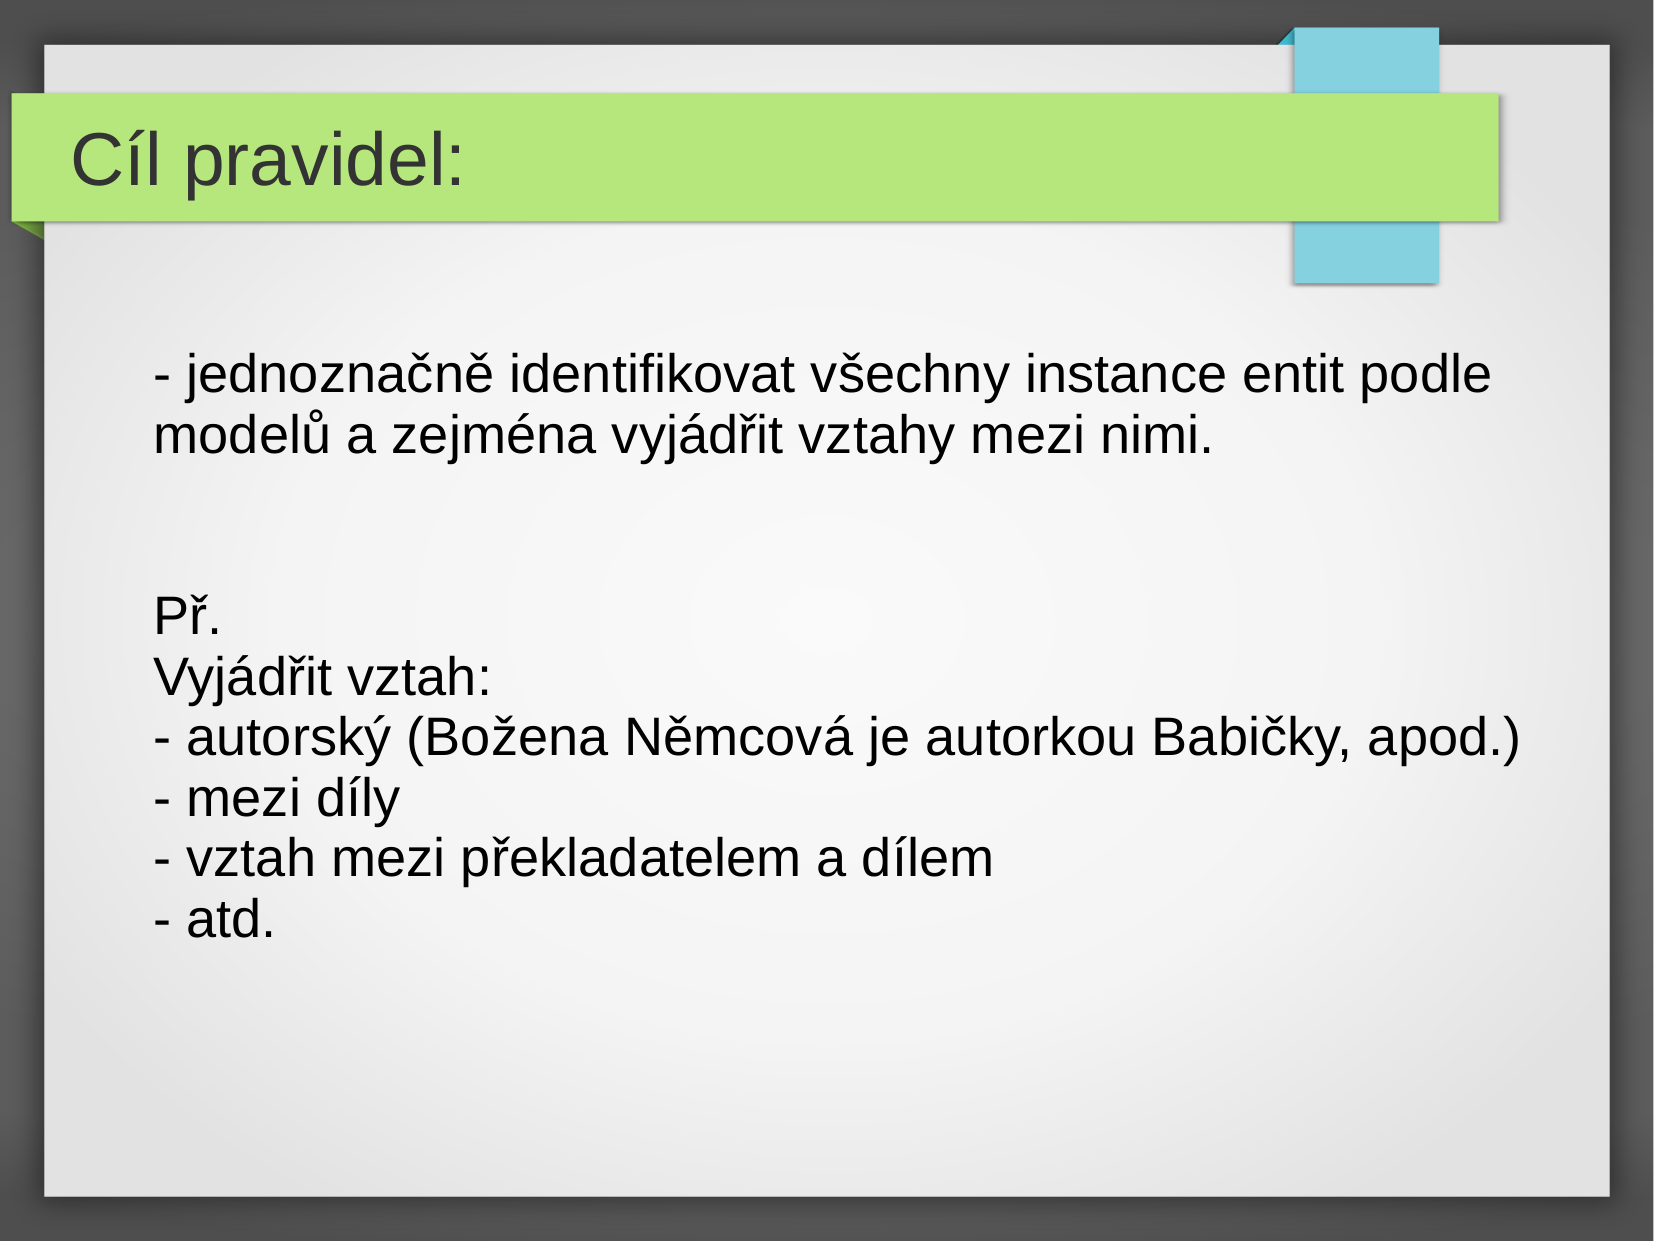

# Cíl pravidel:
- jednoznačně identifikovat všechny instance entit podle modelů a zejména vyjádřit vztahy mezi nimi.
Př.
Vyjádřit vztah:
- autorský (Božena Němcová je autorkou Babičky, apod.)
- mezi díly
- vztah mezi překladatelem a dílem
- atd.